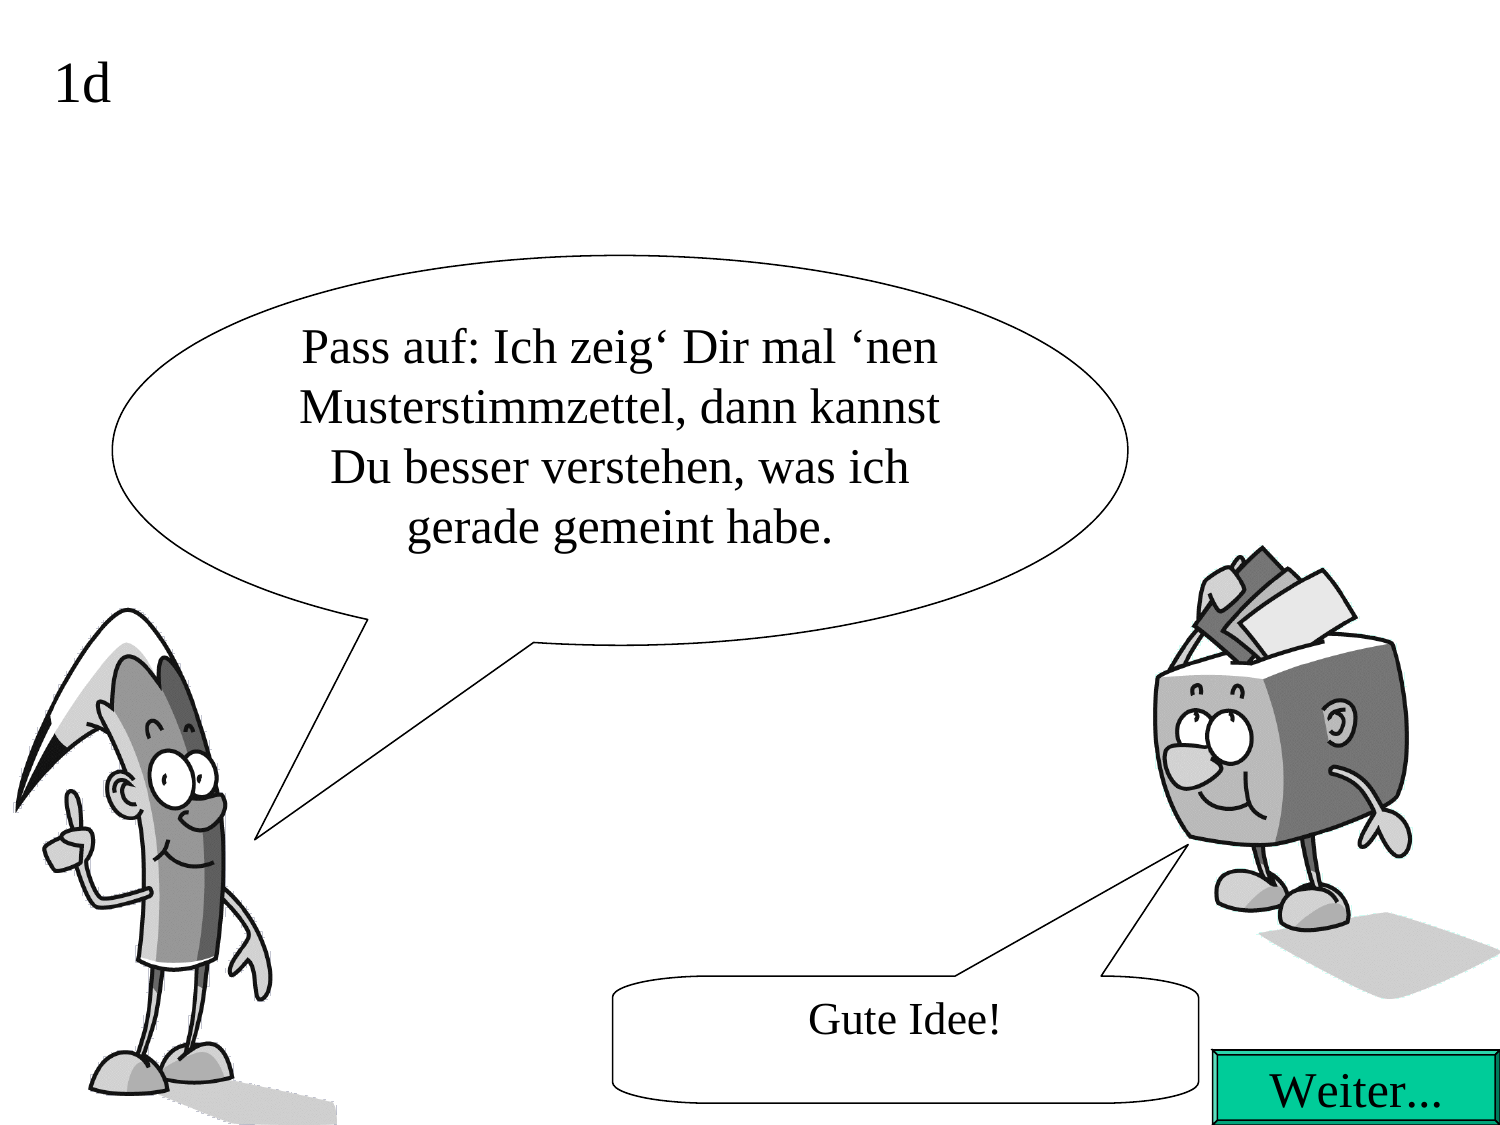

1d
Pass auf: Ich zeig‘ Dir mal ‘nen Musterstimmzettel, dann kannst Du besser verstehen, was ich gerade gemeint habe.
Gute Idee!
Weiter...